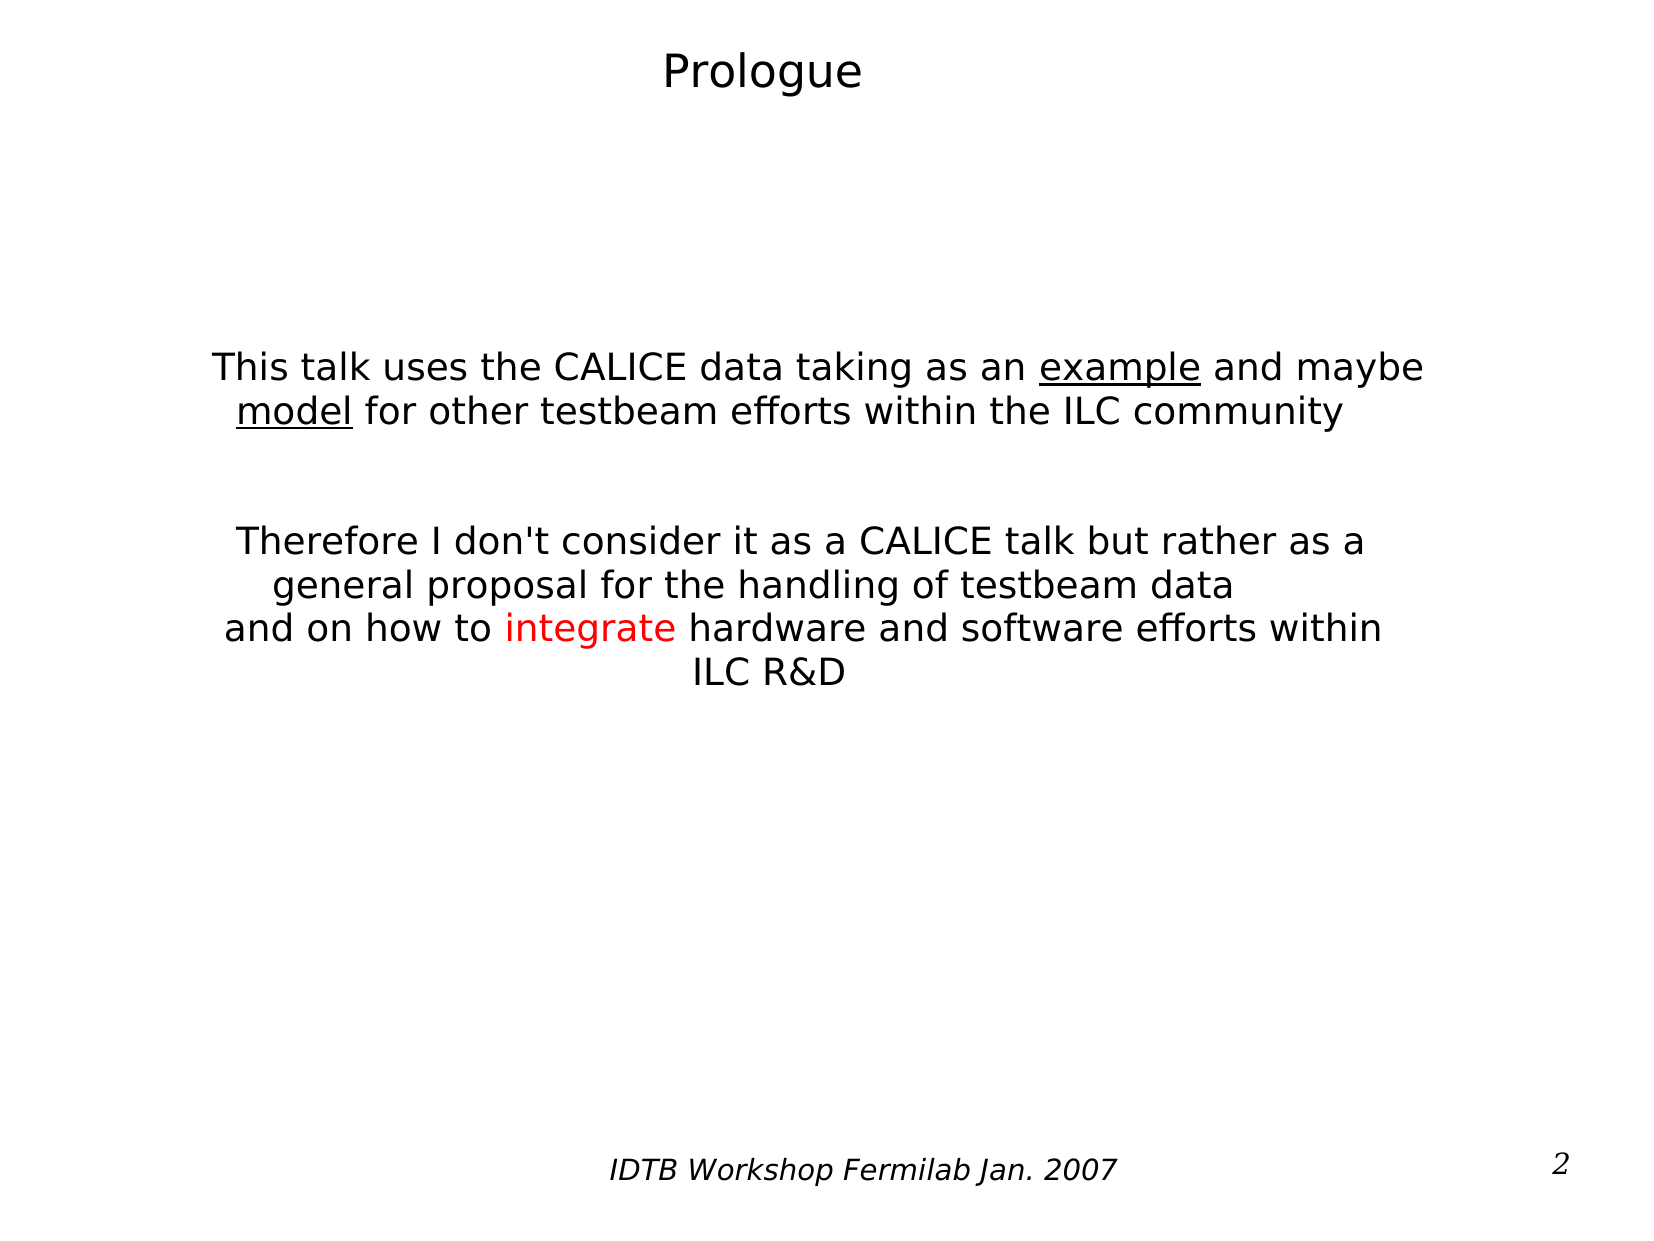

Prologue
This talk uses the CALICE data taking as an example and maybe
 model for other testbeam efforts within the ILC community
 Therefore I don't consider it as a CALICE talk but rather as a
 general proposal for the handling of testbeam data
 and on how to integrate hardware and software efforts within
 ILC R&D
2
ILC Detector Testbeam Workshop Jan. 07